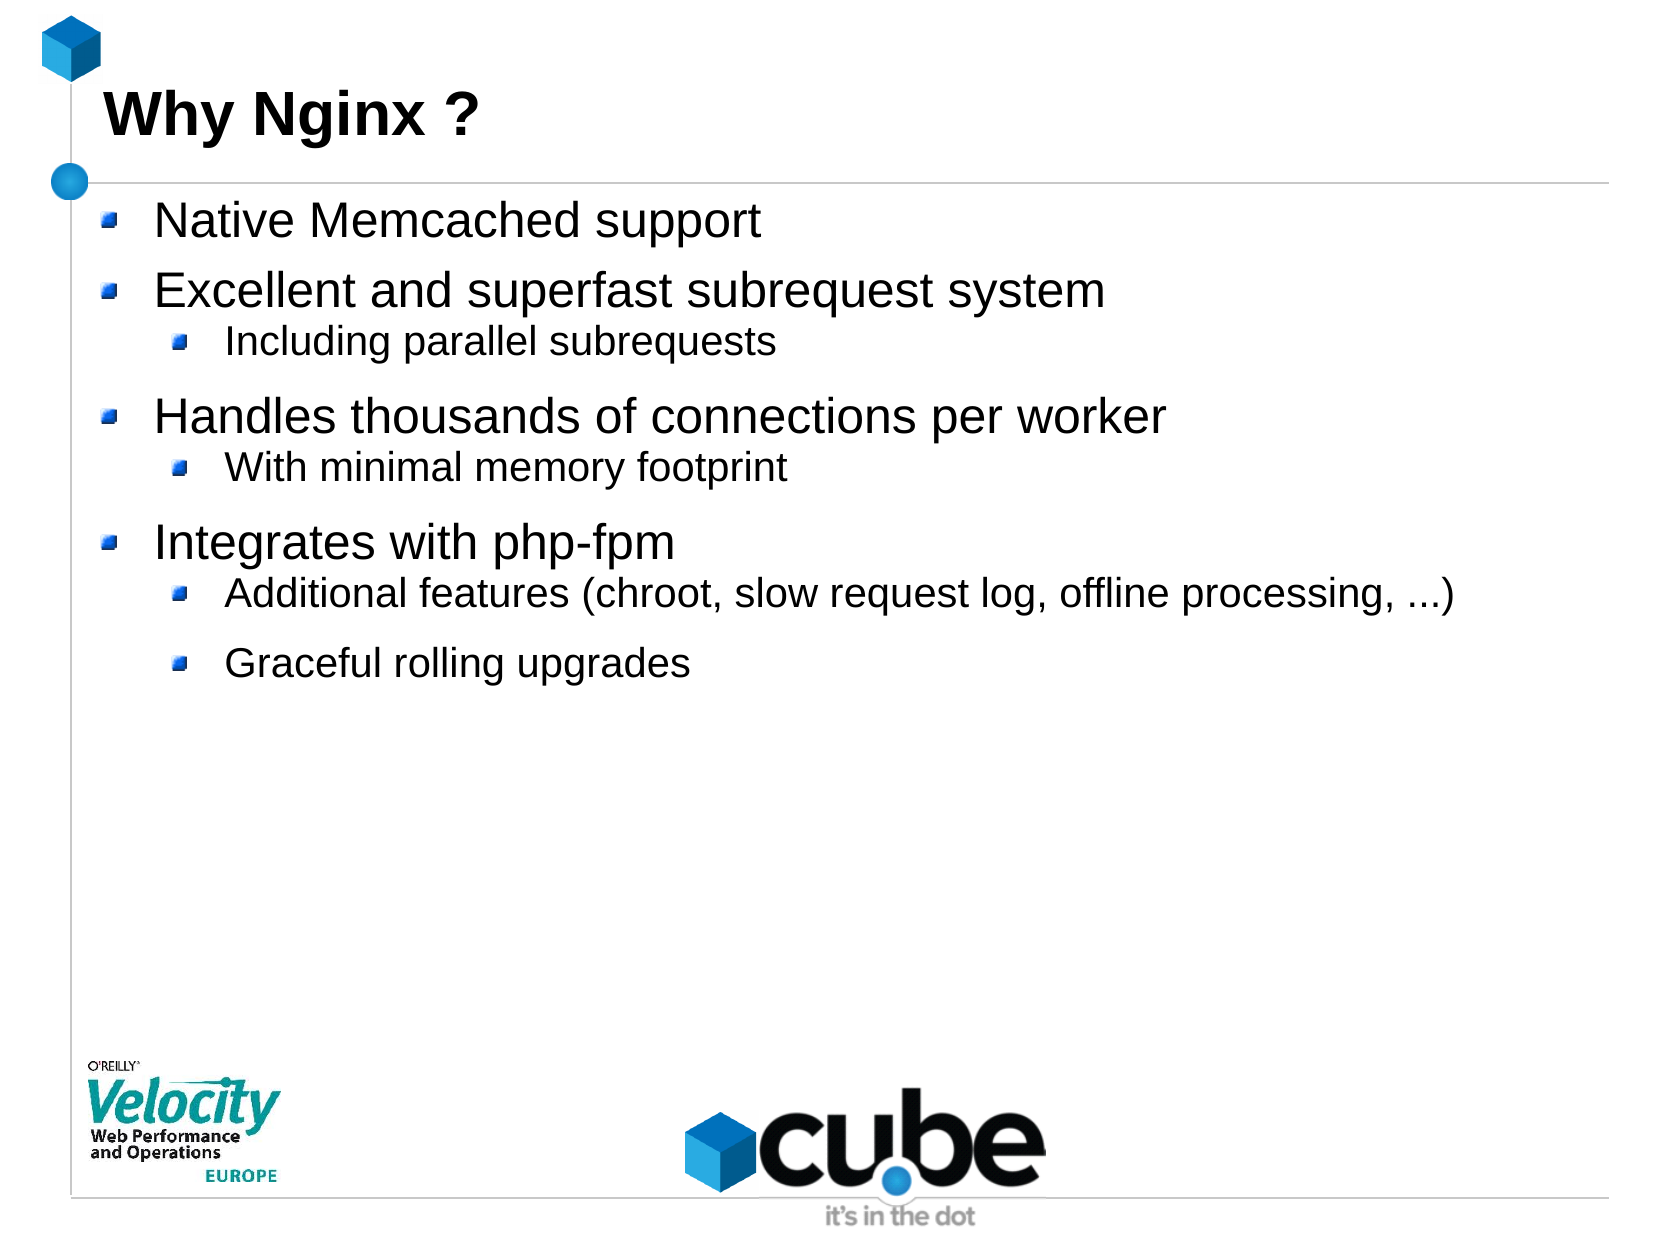

# Why Nginx ?
Native Memcached support
Excellent and superfast subrequest system
Including parallel subrequests
Handles thousands of connections per worker
With minimal memory footprint
Integrates with php-fpm
Additional features (chroot, slow request log, offline processing, ...)
Graceful rolling upgrades